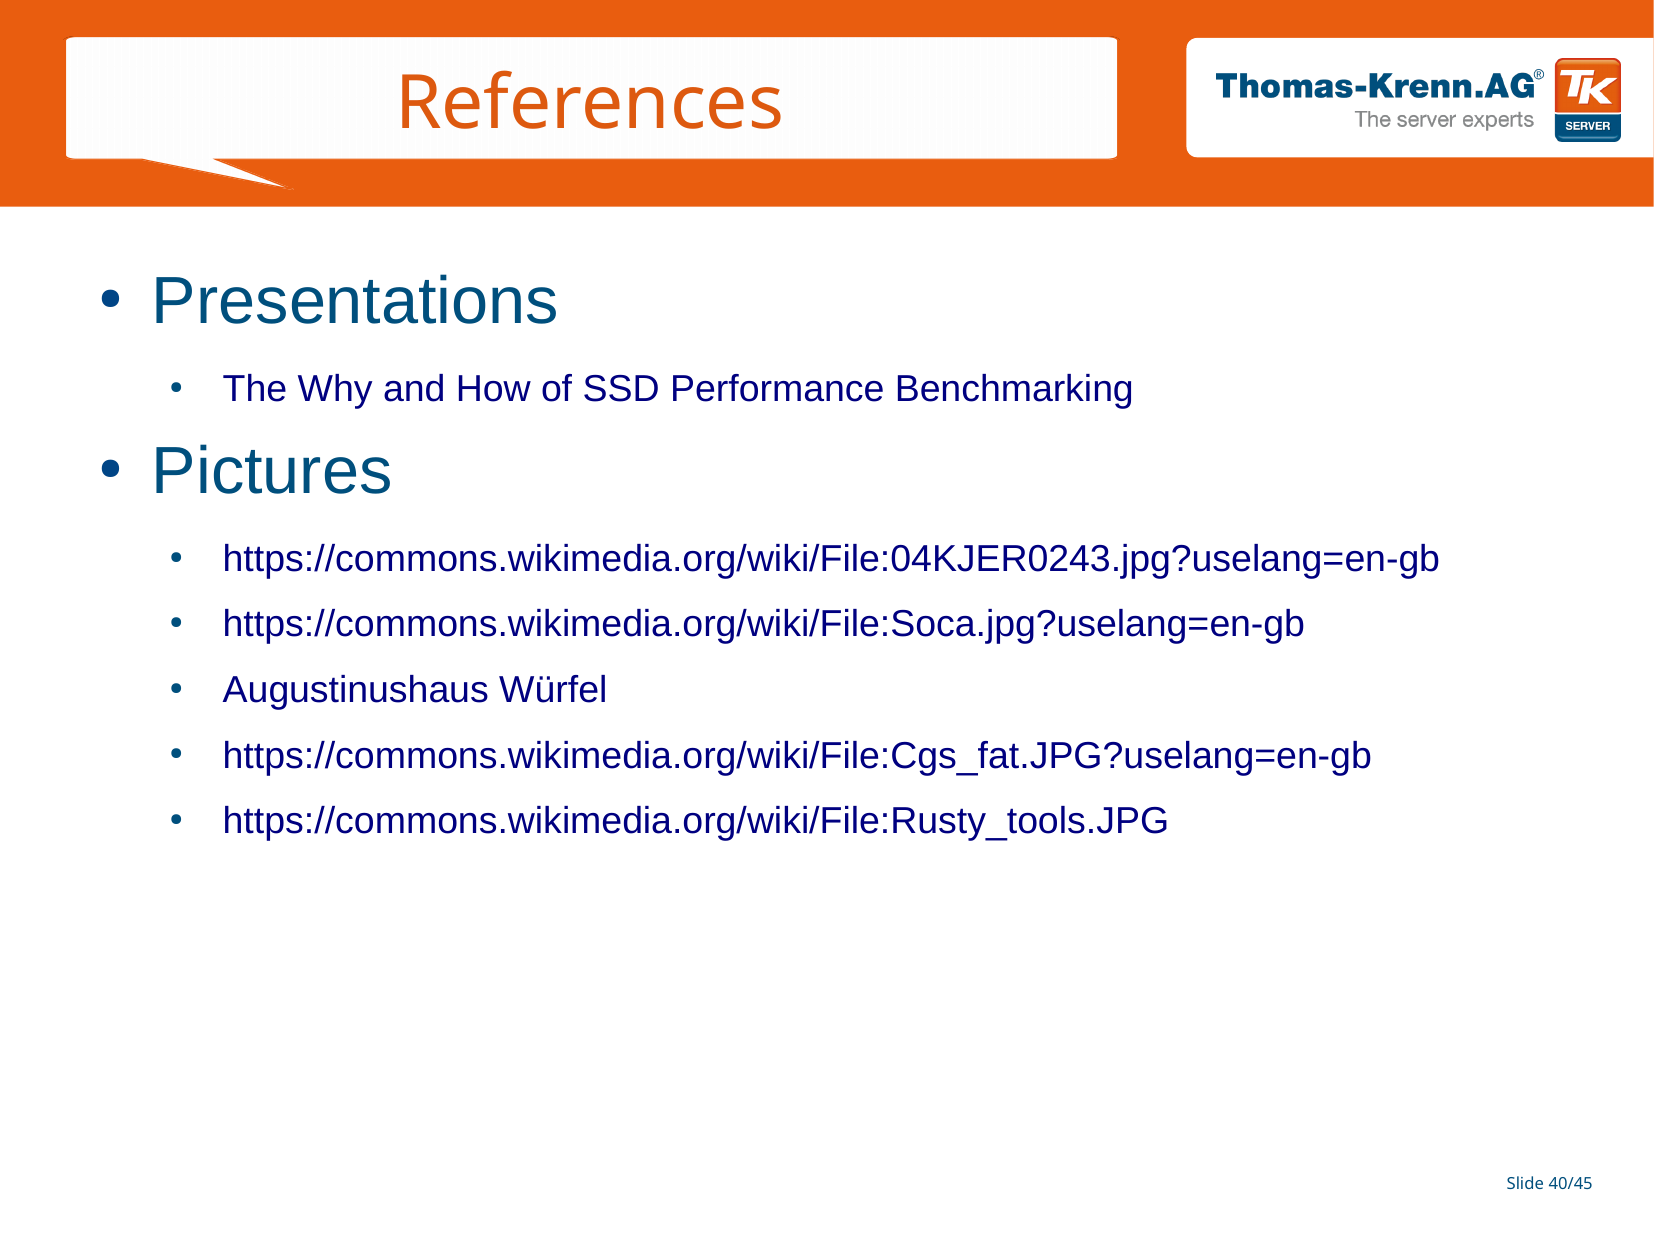

# References
Presentations
The Why and How of SSD Performance Benchmarking
Pictures
https://commons.wikimedia.org/wiki/File:04KJER0243.jpg?uselang=en-gb
https://commons.wikimedia.org/wiki/File:Soca.jpg?uselang=en-gb
Augustinushaus Würfel
https://commons.wikimedia.org/wiki/File:Cgs_fat.JPG?uselang=en-gb
https://commons.wikimedia.org/wiki/File:Rusty_tools.JPG